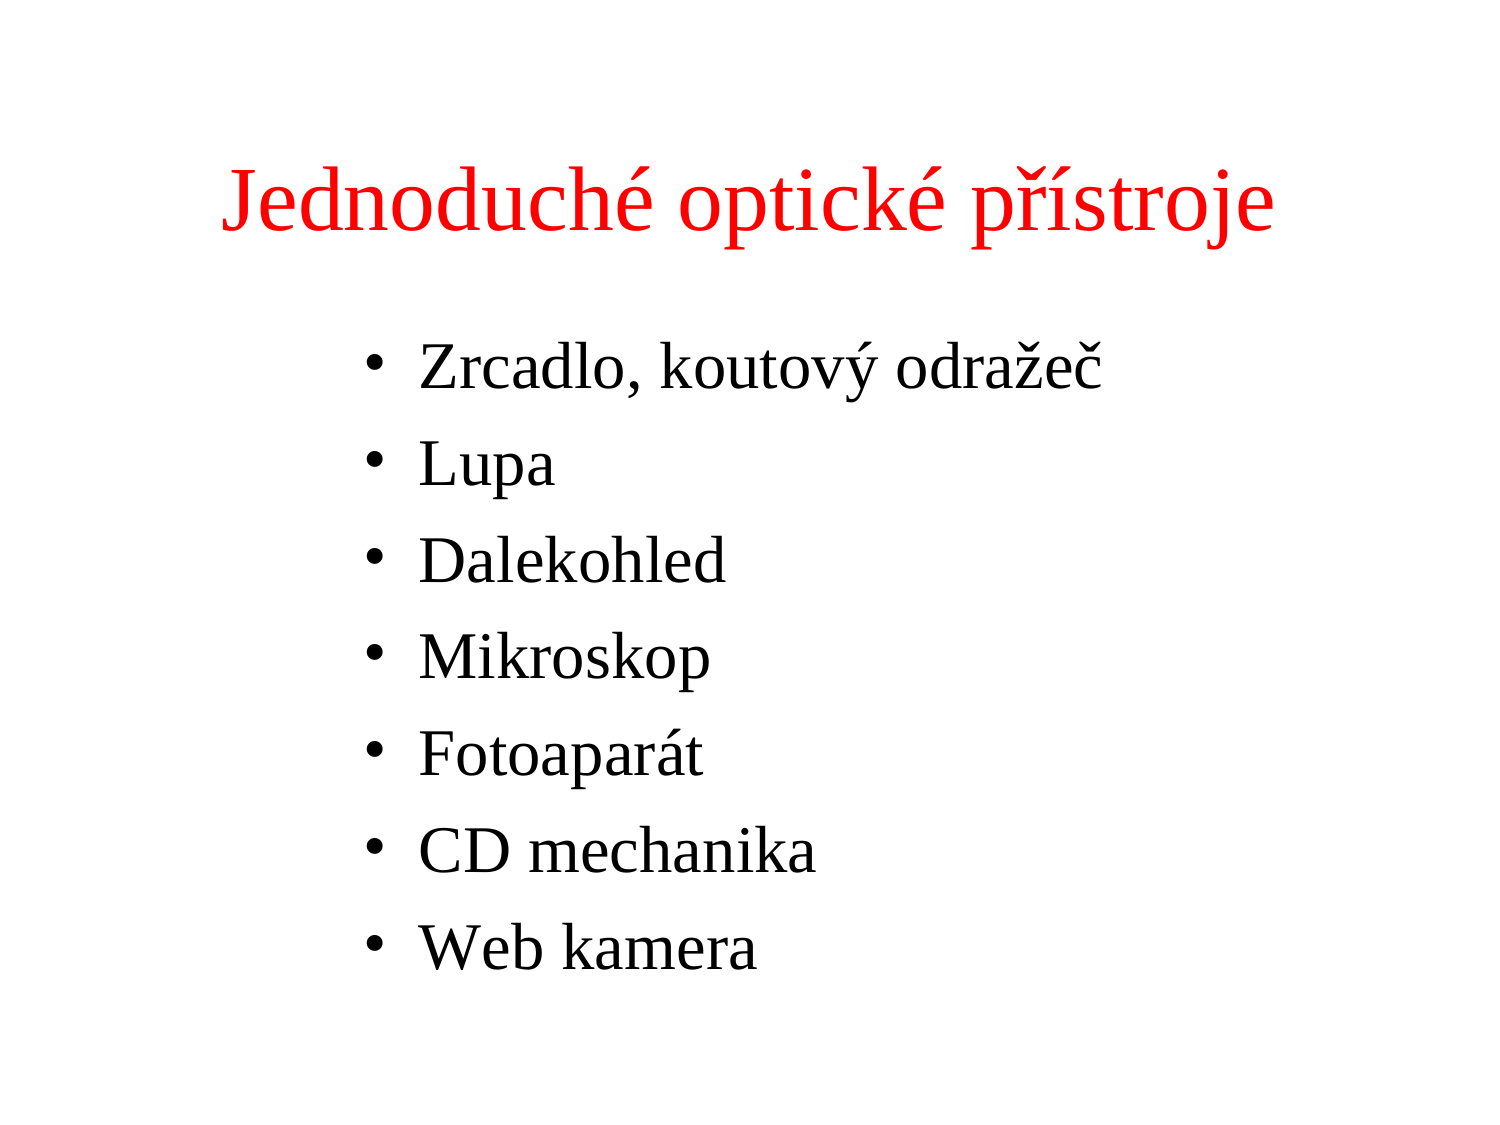

# Jednoduché optické přístroje
Zrcadlo, koutový odražeč
Lupa
Dalekohled
Mikroskop
Fotoaparát
CD mechanika
Web kamera